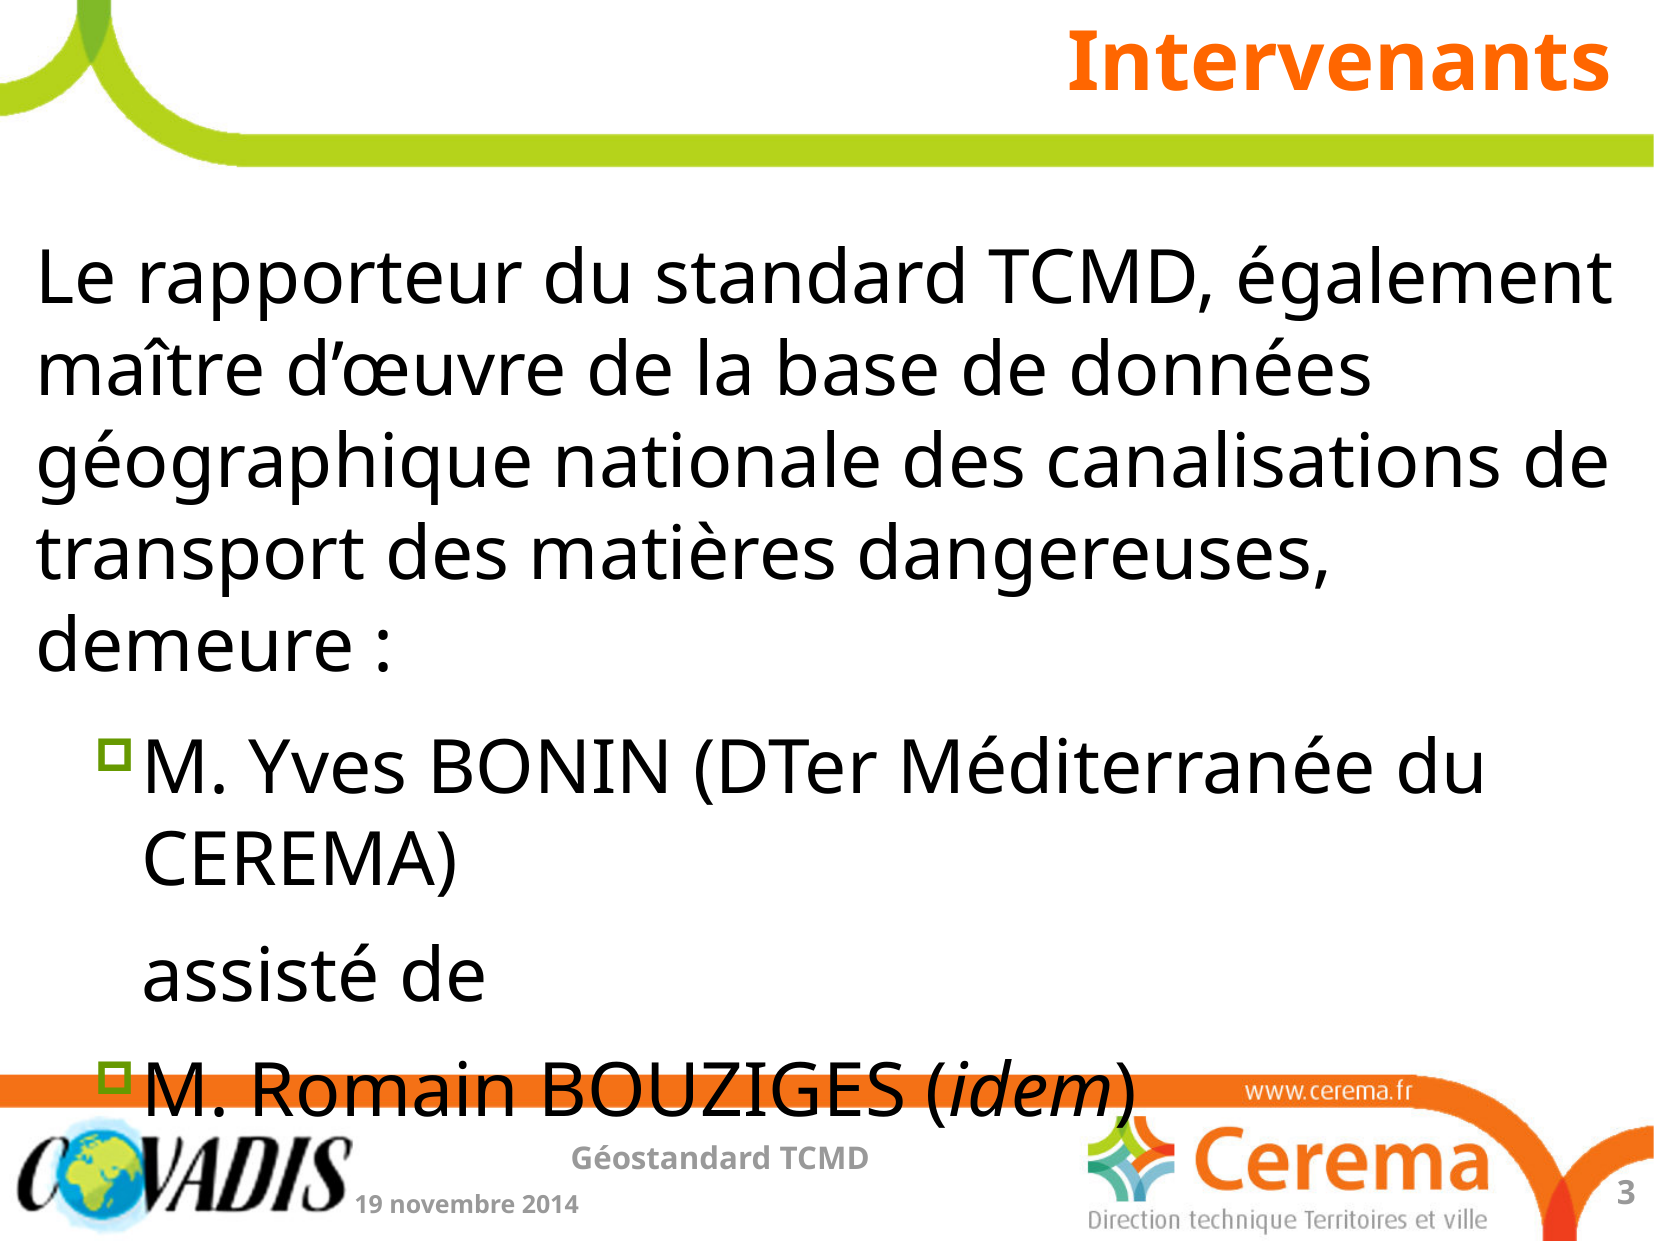

# Intervenants
Le rapporteur du standard TCMD, également maître d’œuvre de la base de données géographique nationale des canalisations de transport des matières dangereuses, demeure :
M. Yves BONIN (DTer Méditerranée du CEREMA)
assisté de
M. Romain BOUZIGES (idem)
Géostandard TCMD
3
19 novembre 2014